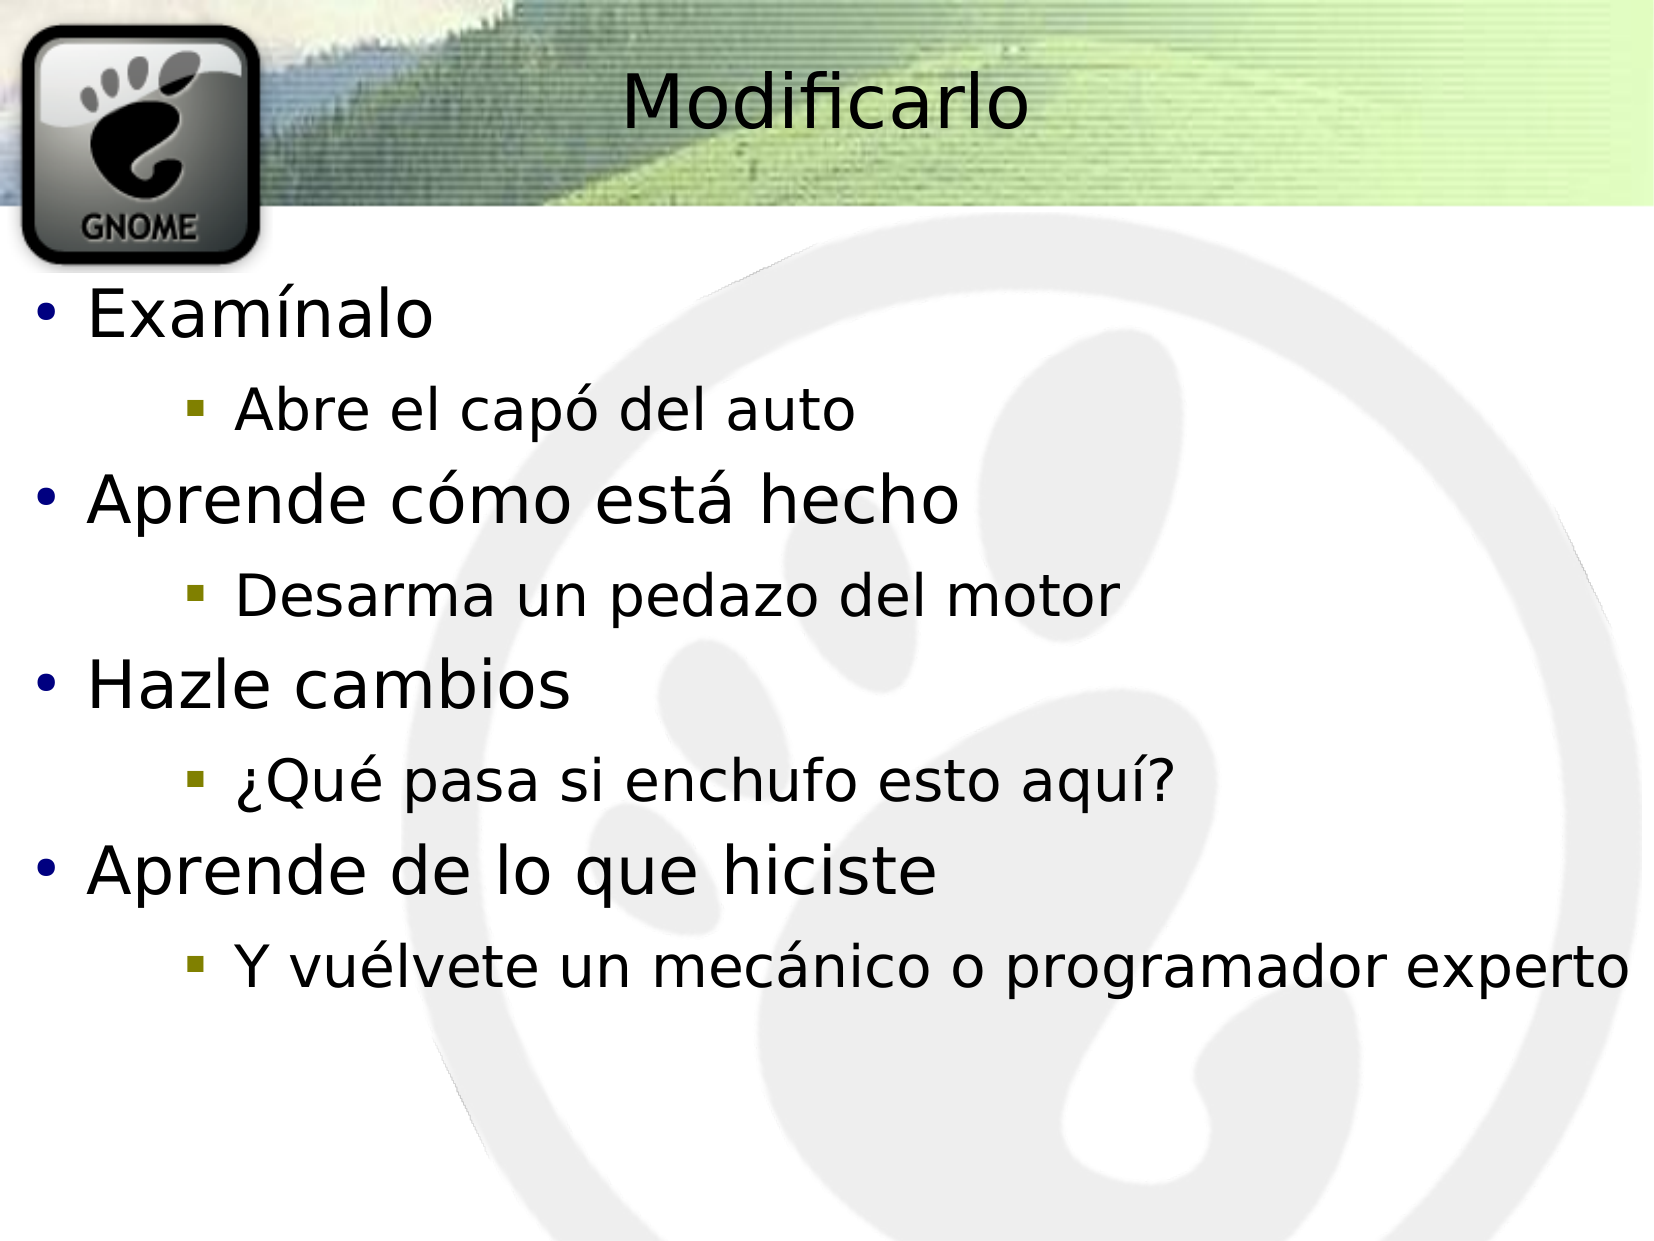

# Modificarlo
Examínalo
Abre el capó del auto
Aprende cómo está hecho
Desarma un pedazo del motor
Hazle cambios
¿Qué pasa si enchufo esto aquí?
Aprende de lo que hiciste
Y vuélvete un mecánico o programador experto